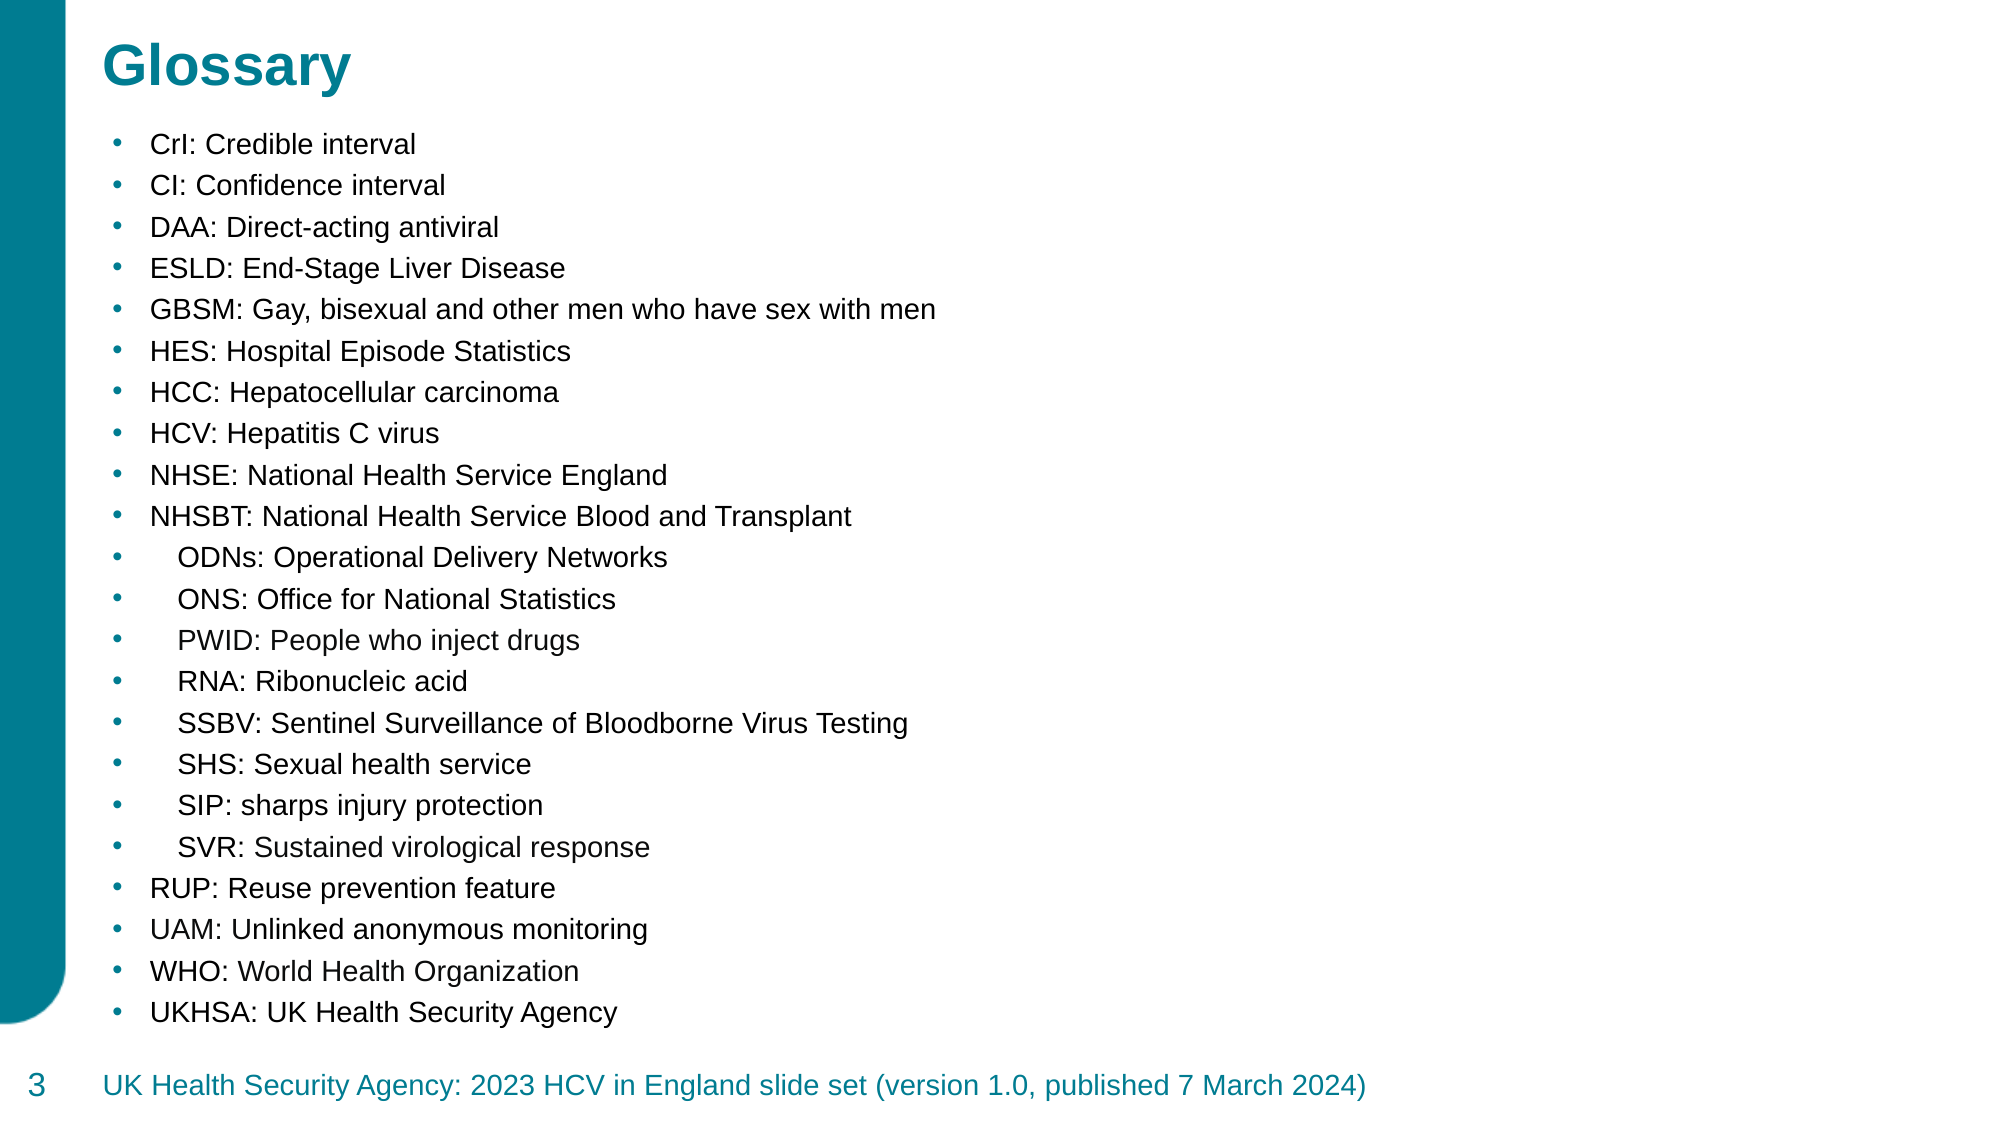

# Glossary
CrI: Credible interval
CI: Confidence interval
DAA: Direct-acting antiviral
ESLD: End-Stage Liver Disease
GBSM: Gay, bisexual and other men who have sex with men
HES: Hospital Episode Statistics
HCC: Hepatocellular carcinoma
HCV: Hepatitis C virus
NHSE: National Health Service England
NHSBT: National Health Service Blood and Transplant
ODNs: Operational Delivery Networks
ONS: Office for National Statistics
PWID: People who inject drugs
RNA: Ribonucleic acid
SSBV: Sentinel Surveillance of Bloodborne Virus Testing
SHS: Sexual health service
SIP: sharps injury protection
SVR: Sustained virological response
RUP: Reuse prevention feature
UAM: Unlinked anonymous monitoring
WHO: World Health Organization
UKHSA: UK Health Security Agency
UK Health Security Agency: 2023 HCV in England slide set (version 1.0, published 7 March 2024)
3